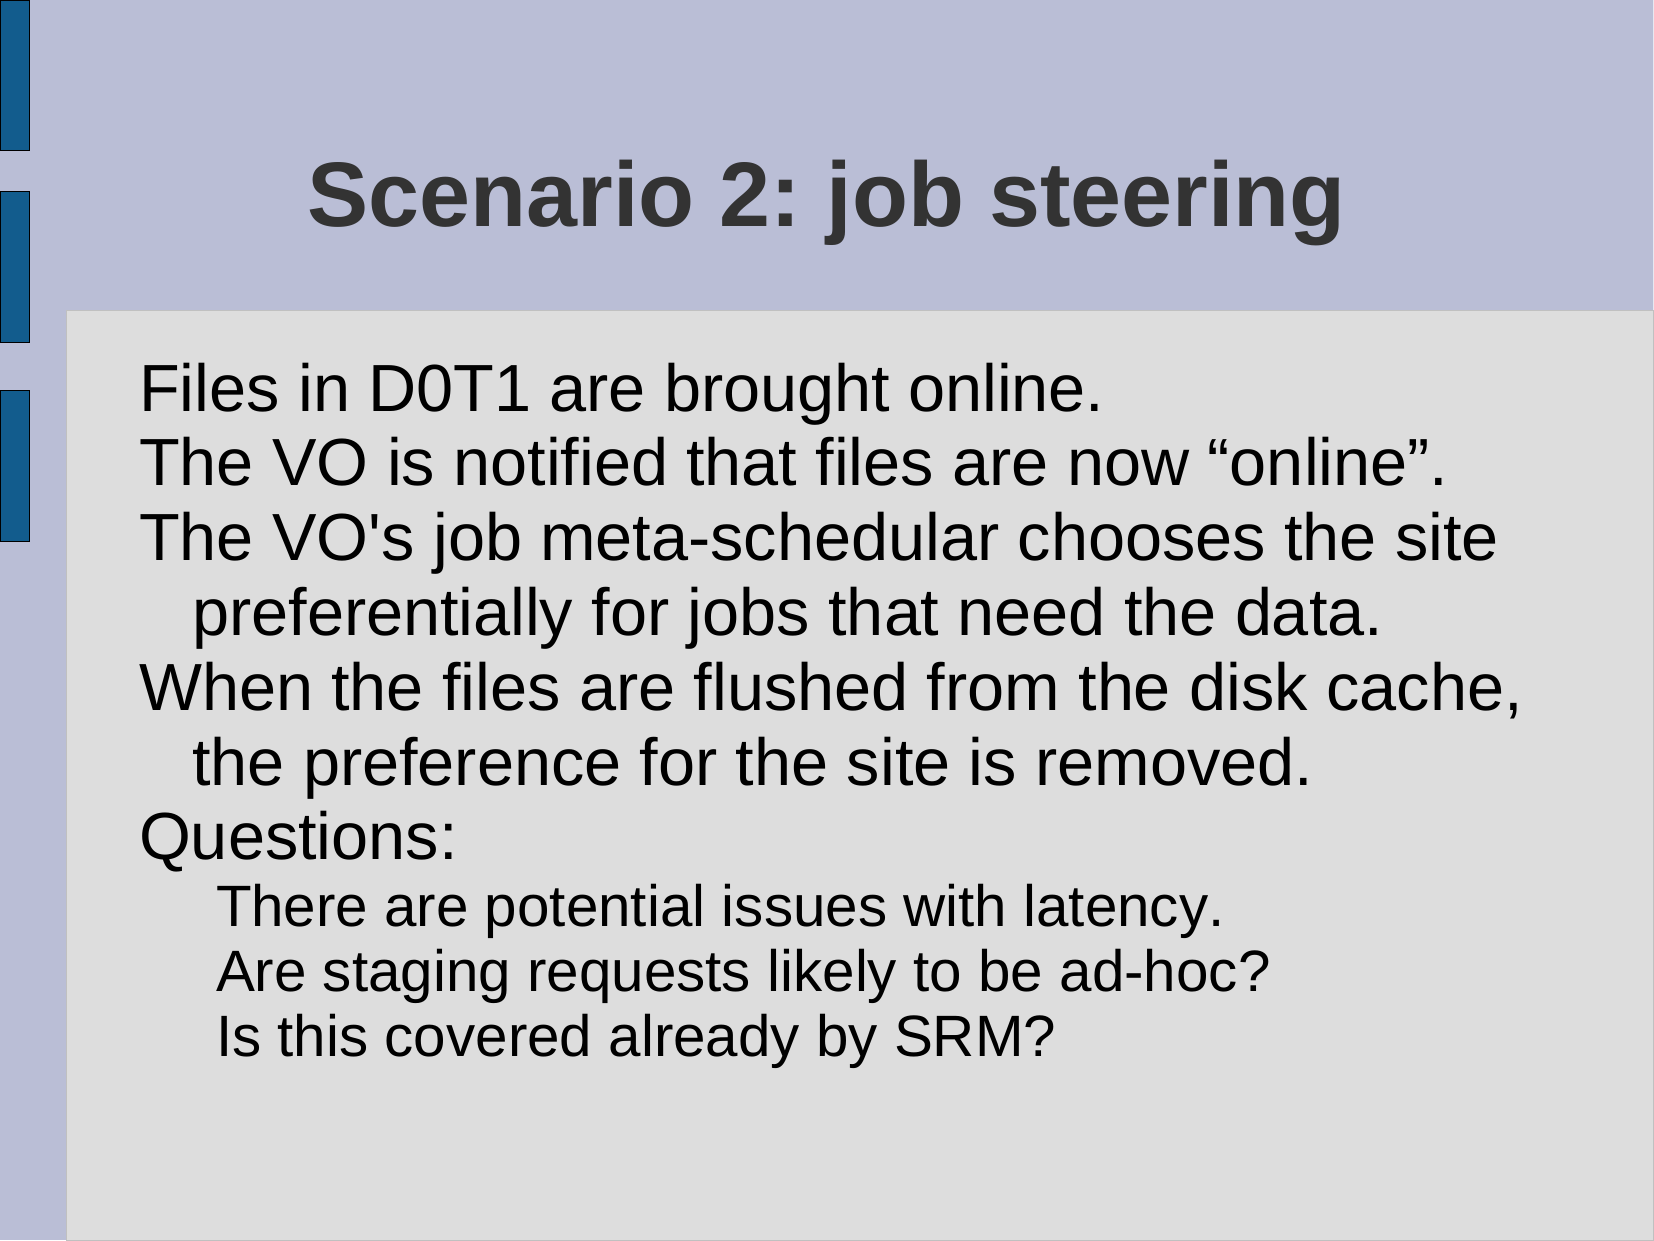

# Scenario 2: job steering
Files in D0T1 are brought online.
The VO is notified that files are now “online”.
The VO's job meta-schedular chooses the site preferentially for jobs that need the data.
When the files are flushed from the disk cache, the preference for the site is removed.
Questions:
There are potential issues with latency.
Are staging requests likely to be ad-hoc?
Is this covered already by SRM?